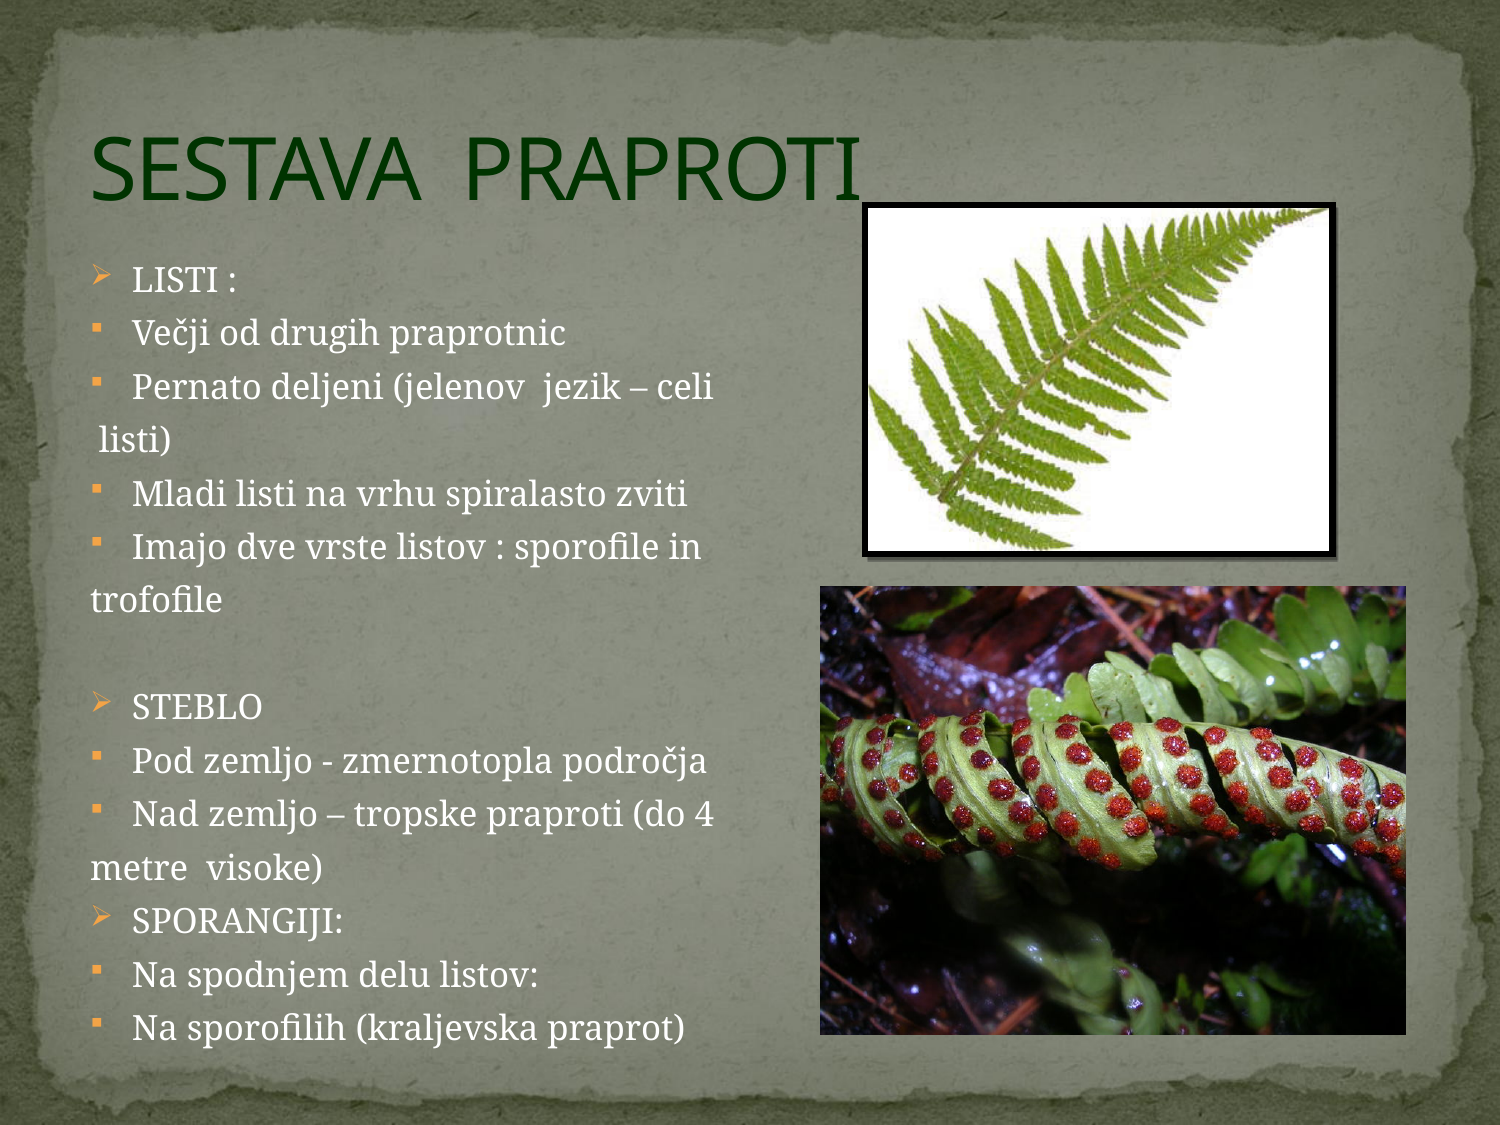

# SESTAVA PRAPROTI
LISTI :
Večji od drugih praprotnic
Pernato deljeni (jelenov jezik – celi
 listi)
Mladi listi na vrhu spiralasto zviti
Imajo dve vrste listov : sporofile in
trofofile
STEBLO
Pod zemljo - zmernotopla področja
Nad zemljo – tropske praproti (do 4
metre visoke)
SPORANGIJI:
Na spodnjem delu listov:
Na sporofilih (kraljevska praprot)